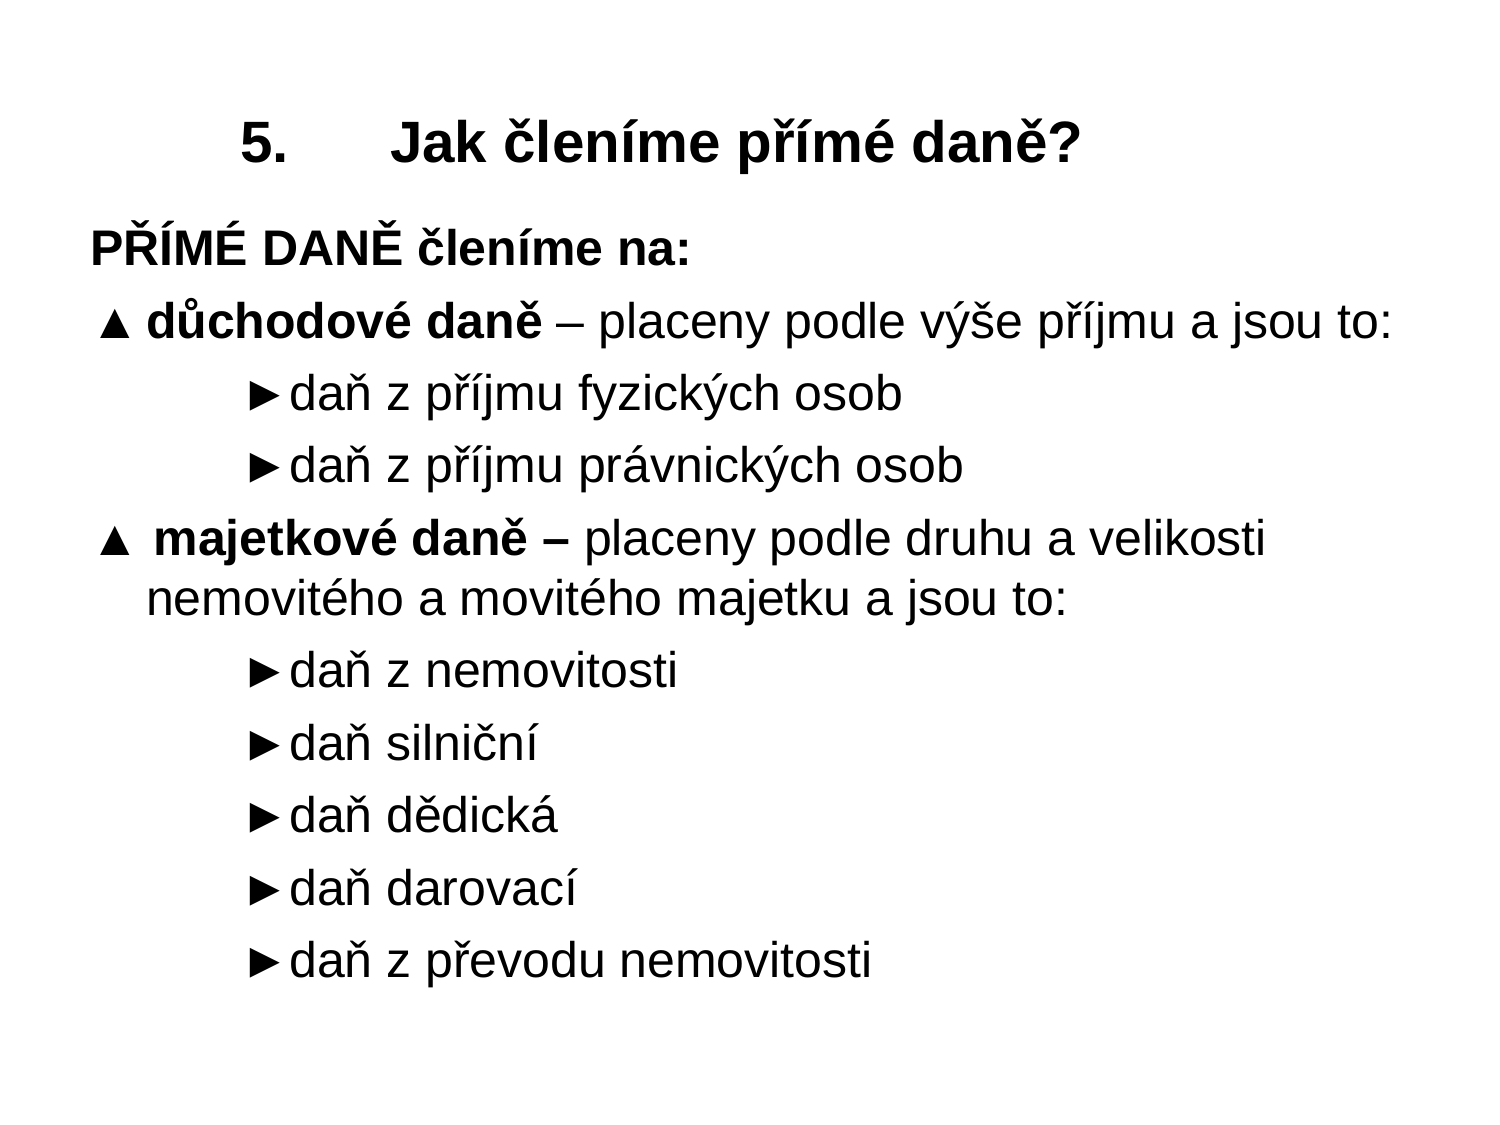

# 5.	Jak členíme přímé daně?
PŘÍMÉ DANĚ členíme na:
▲	důchodové daně – placeny podle výše příjmu a jsou to:
		►daň z příjmu fyzických osob
		►daň z příjmu právnických osob
▲ majetkové daně – placeny podle druhu a velikosti nemovitého a movitého majetku a jsou to:
		►daň z nemovitosti
		►daň silniční
		►daň dědická
		►daň darovací
		►daň z převodu nemovitosti